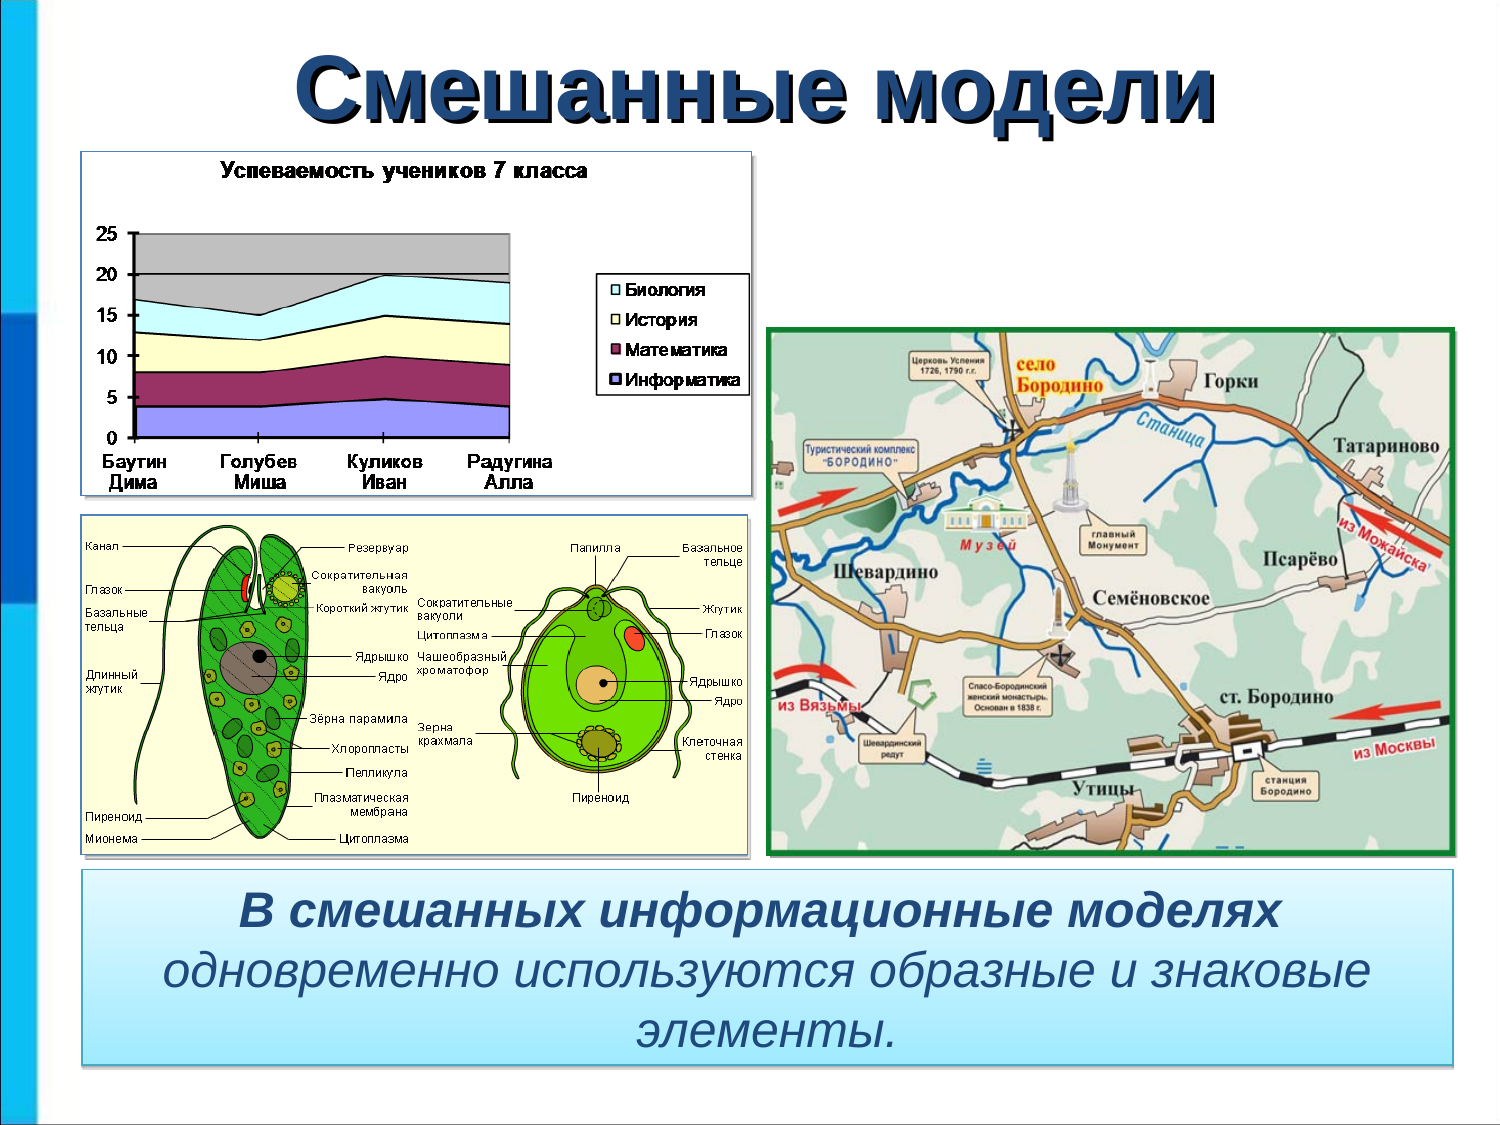

# Смешанные модели
В смешанных информационные моделях одновременно используются образные и знаковые элементы.